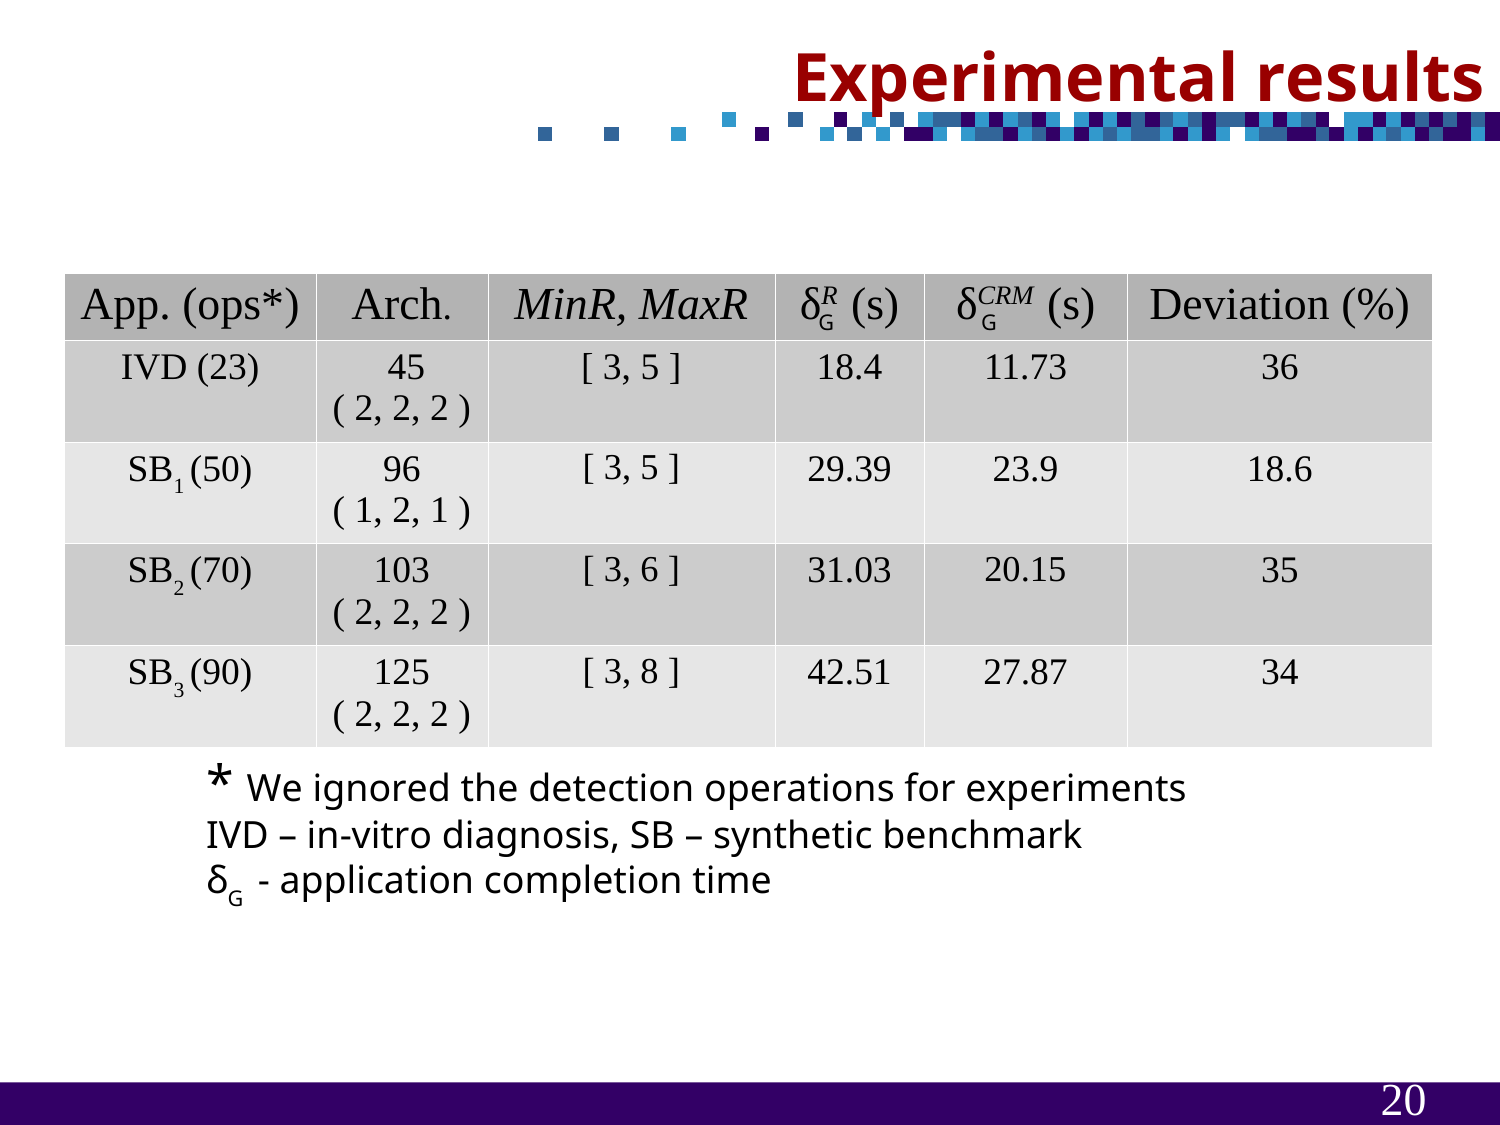

# Experimental results
| App. (ops\*) | Arch. | MinR, MaxR | δR (s) | δCRM (s) | Deviation (%) |
| --- | --- | --- | --- | --- | --- |
| IVD (23) | 45 ( 2, 2, 2 ) | [ 3, 5 ] | 18.4 | 11.73 | 36 |
| SB1 (50) | 96 ( 1, 2, 1 ) | [ 3, 5 ] | 29.39 | 23.9 | 18.6 |
| SB2 (70) | 103 ( 2, 2, 2 ) | [ 3, 6 ] | 31.03 | 20.15 | 35 |
| SB3 (90) | 125 ( 2, 2, 2 ) | [ 3, 8 ] | 42.51 | 27.87 | 34 |
G
G
* We ignored the detection operations for experiments
IVD – in-vitro diagnosis, SB – synthetic benchmark
δ - application completion time
G